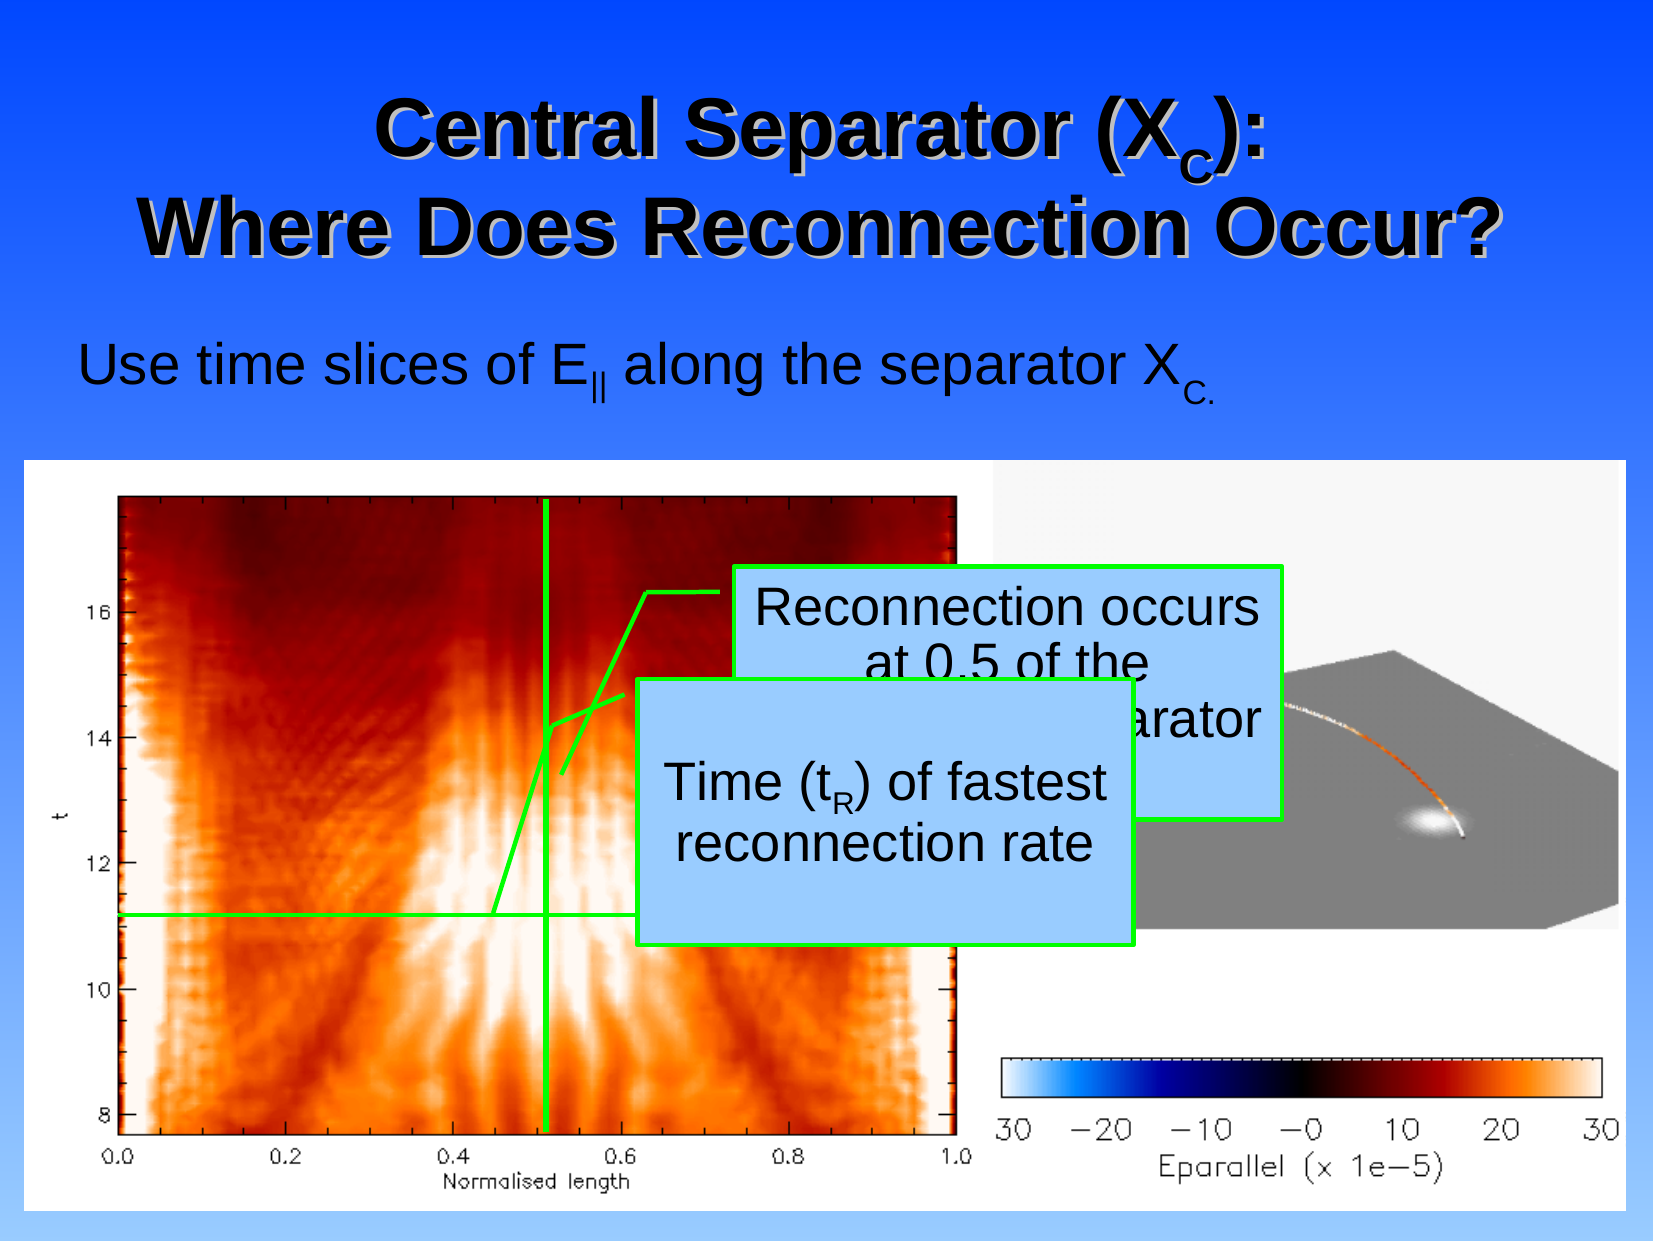

# Central Separator (XC): Where Does Reconnection Occur?
Use time slices of E|| along the separator XC.
Reconnection occurs at 0.5 of the normalised separator length
Time (tR) of fastest reconnection rate